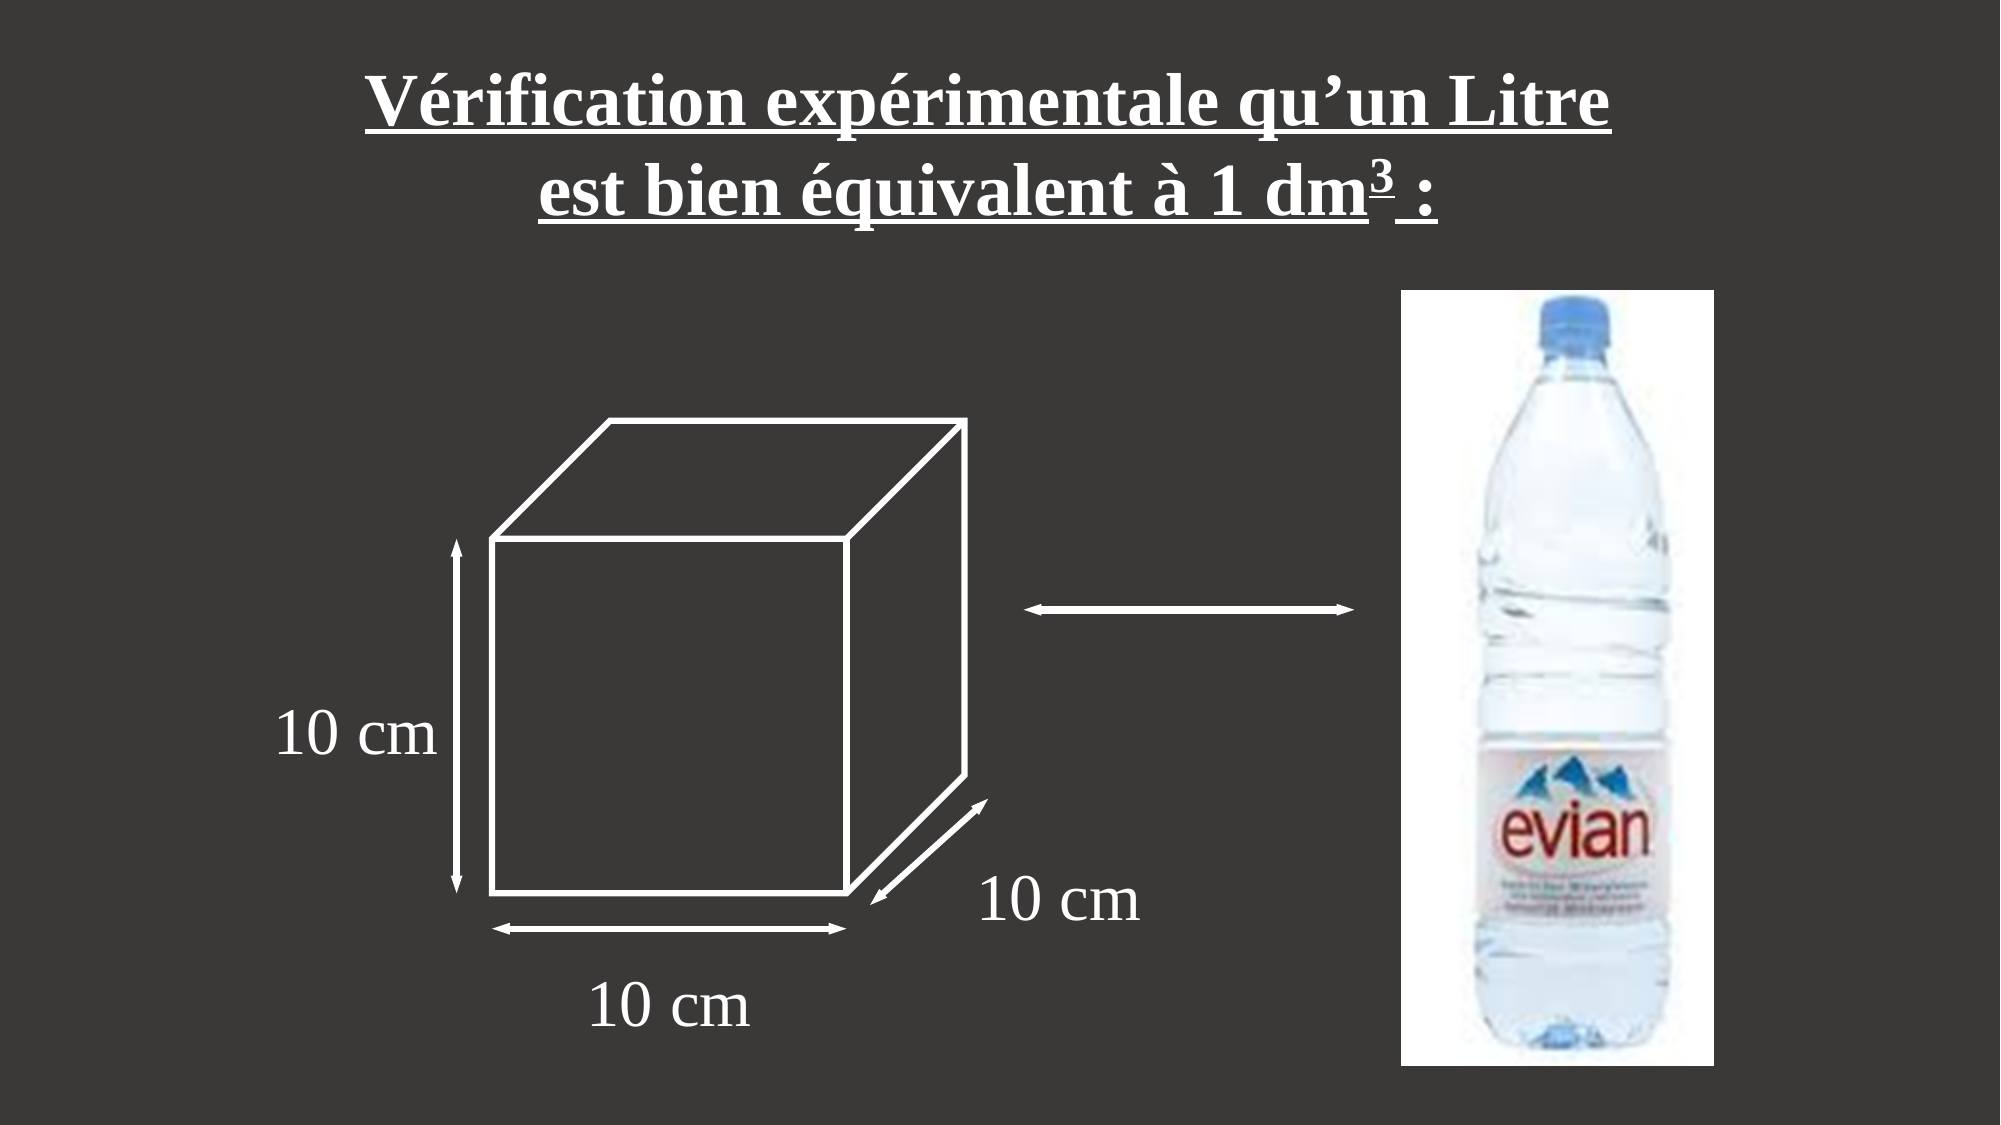

Vérification expérimentale qu’un Litre est bien équivalent à 1 dm3 :
10 cm
10 cm
10 cm